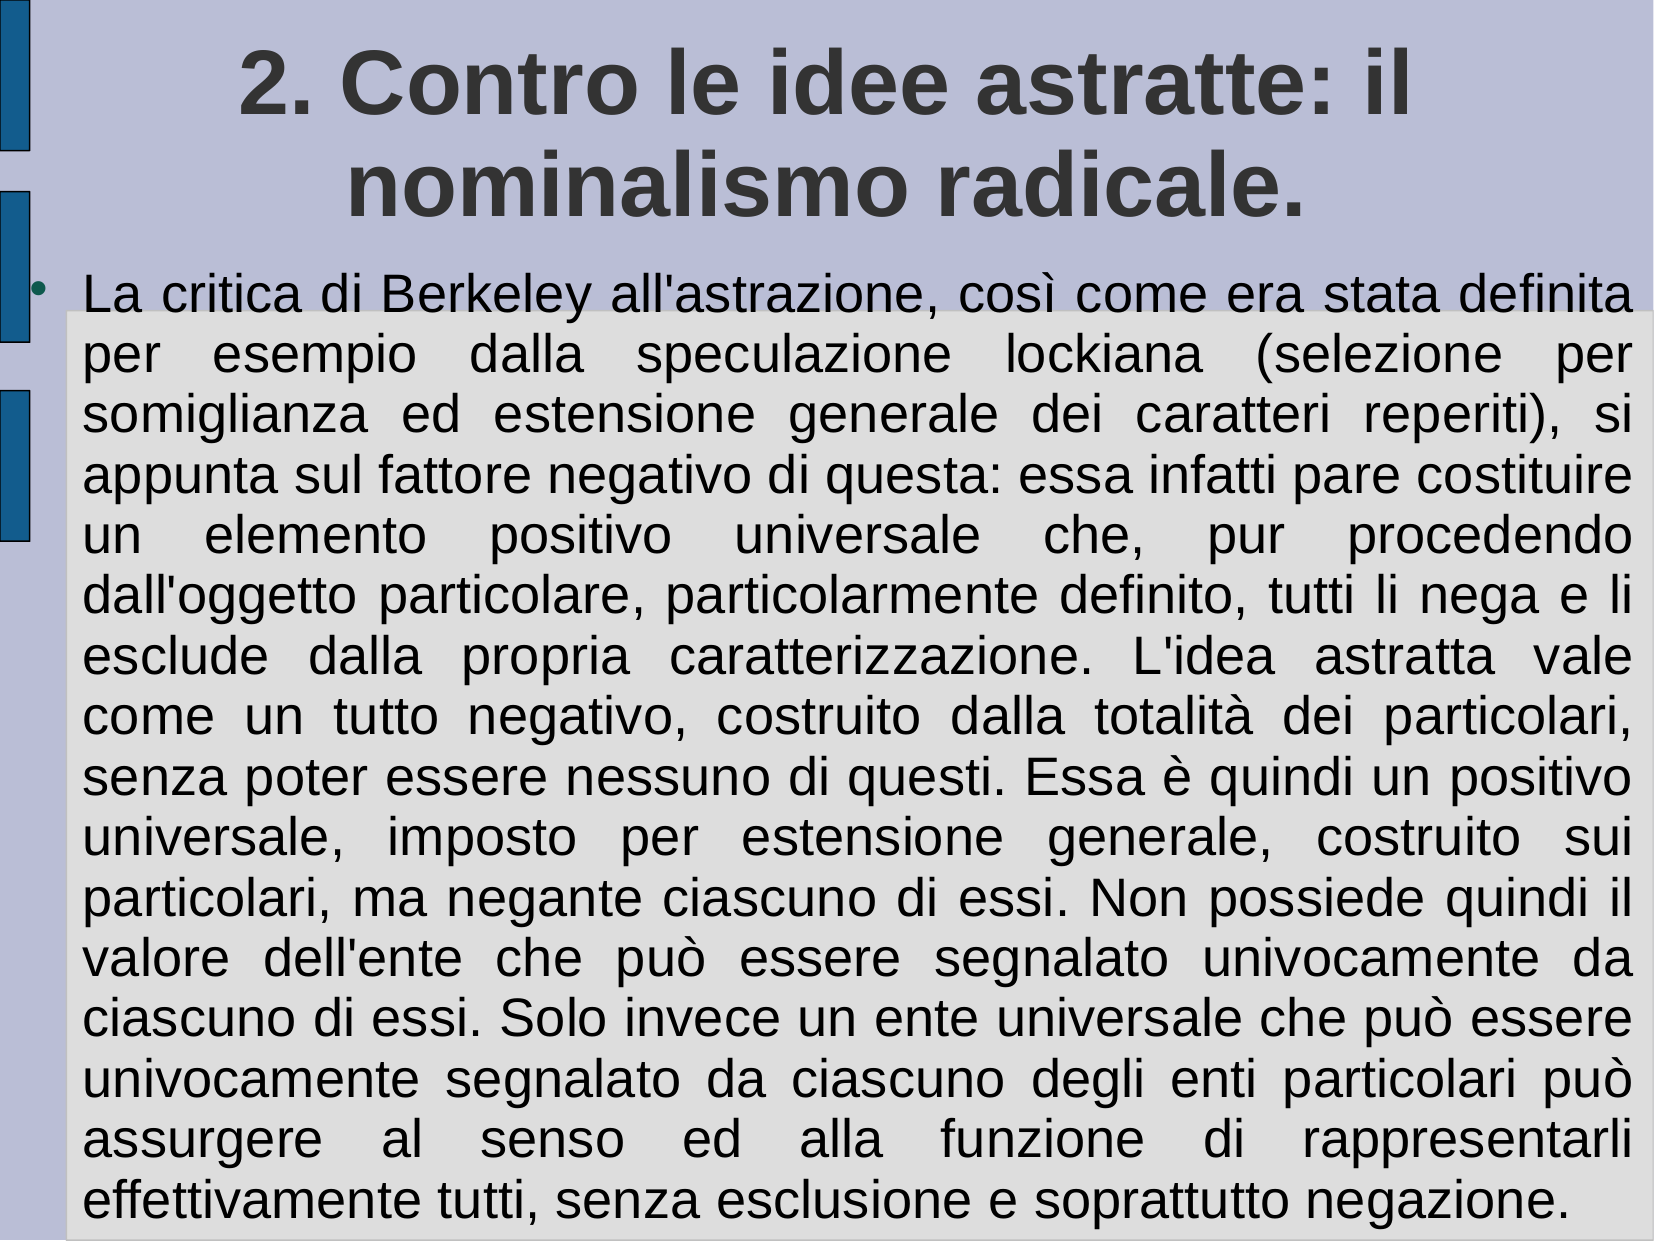

# 2. Contro le idee astratte: il nominalismo radicale.
La critica di Berkeley all'astrazione, così come era stata definita per esempio dalla speculazione lockiana (selezione per somiglianza ed estensione generale dei caratteri reperiti), si appunta sul fattore negativo di questa: essa infatti pare costituire un elemento positivo universale che, pur procedendo dall'oggetto particolare, particolarmente definito, tutti li nega e li esclude dalla propria caratterizzazione. L'idea astratta vale come un tutto negativo, costruito dalla totalità dei particolari, senza poter essere nessuno di questi. Essa è quindi un positivo universale, imposto per estensione generale, costruito sui particolari, ma negante ciascuno di essi. Non possiede quindi il valore dell'ente che può essere segnalato univocamente da ciascuno di essi. Solo invece un ente universale che può essere univocamente segnalato da ciascuno degli enti particolari può assurgere al senso ed alla funzione di rappresentarli effettivamente tutti, senza esclusione e soprattutto negazione.